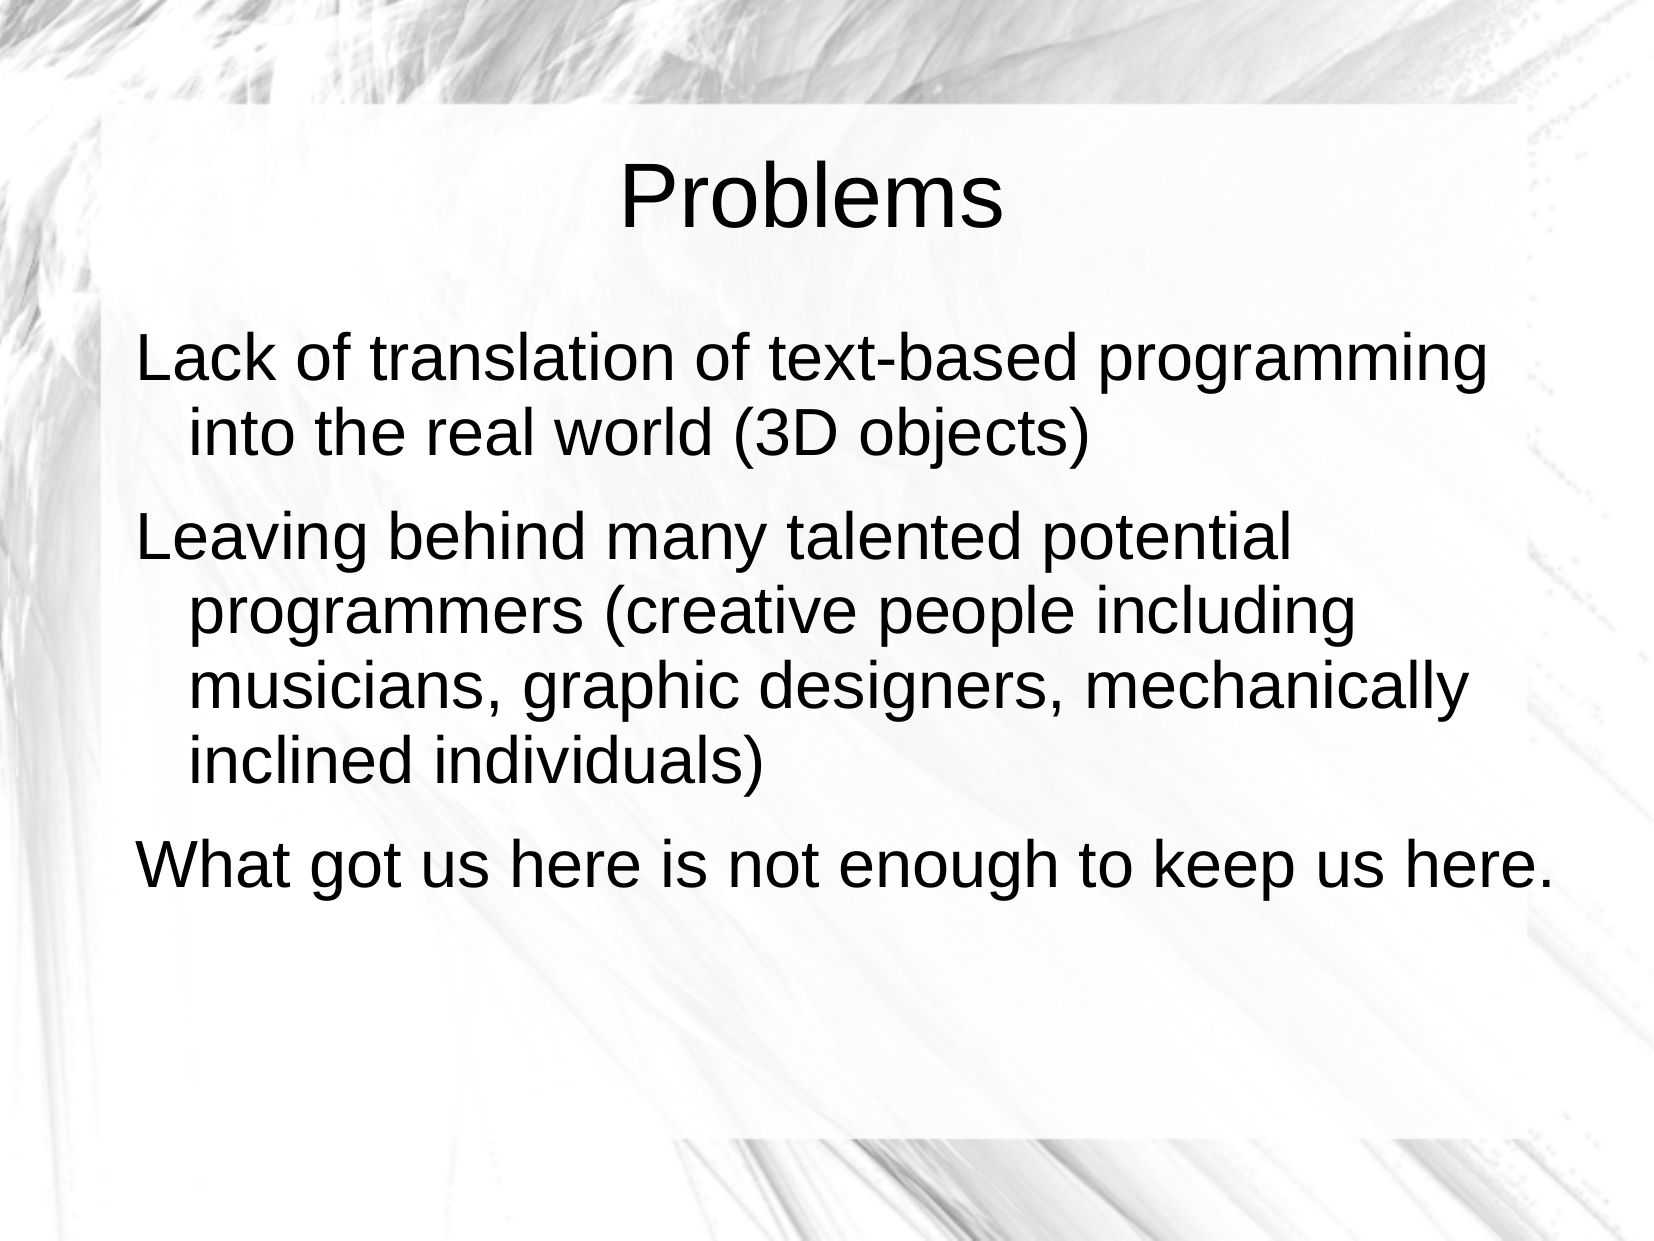

# Problems
Lack of translation of text-based programming into the real world (3D objects)
Leaving behind many talented potential programmers (creative people including musicians, graphic designers, mechanically inclined individuals)
What got us here is not enough to keep us here.